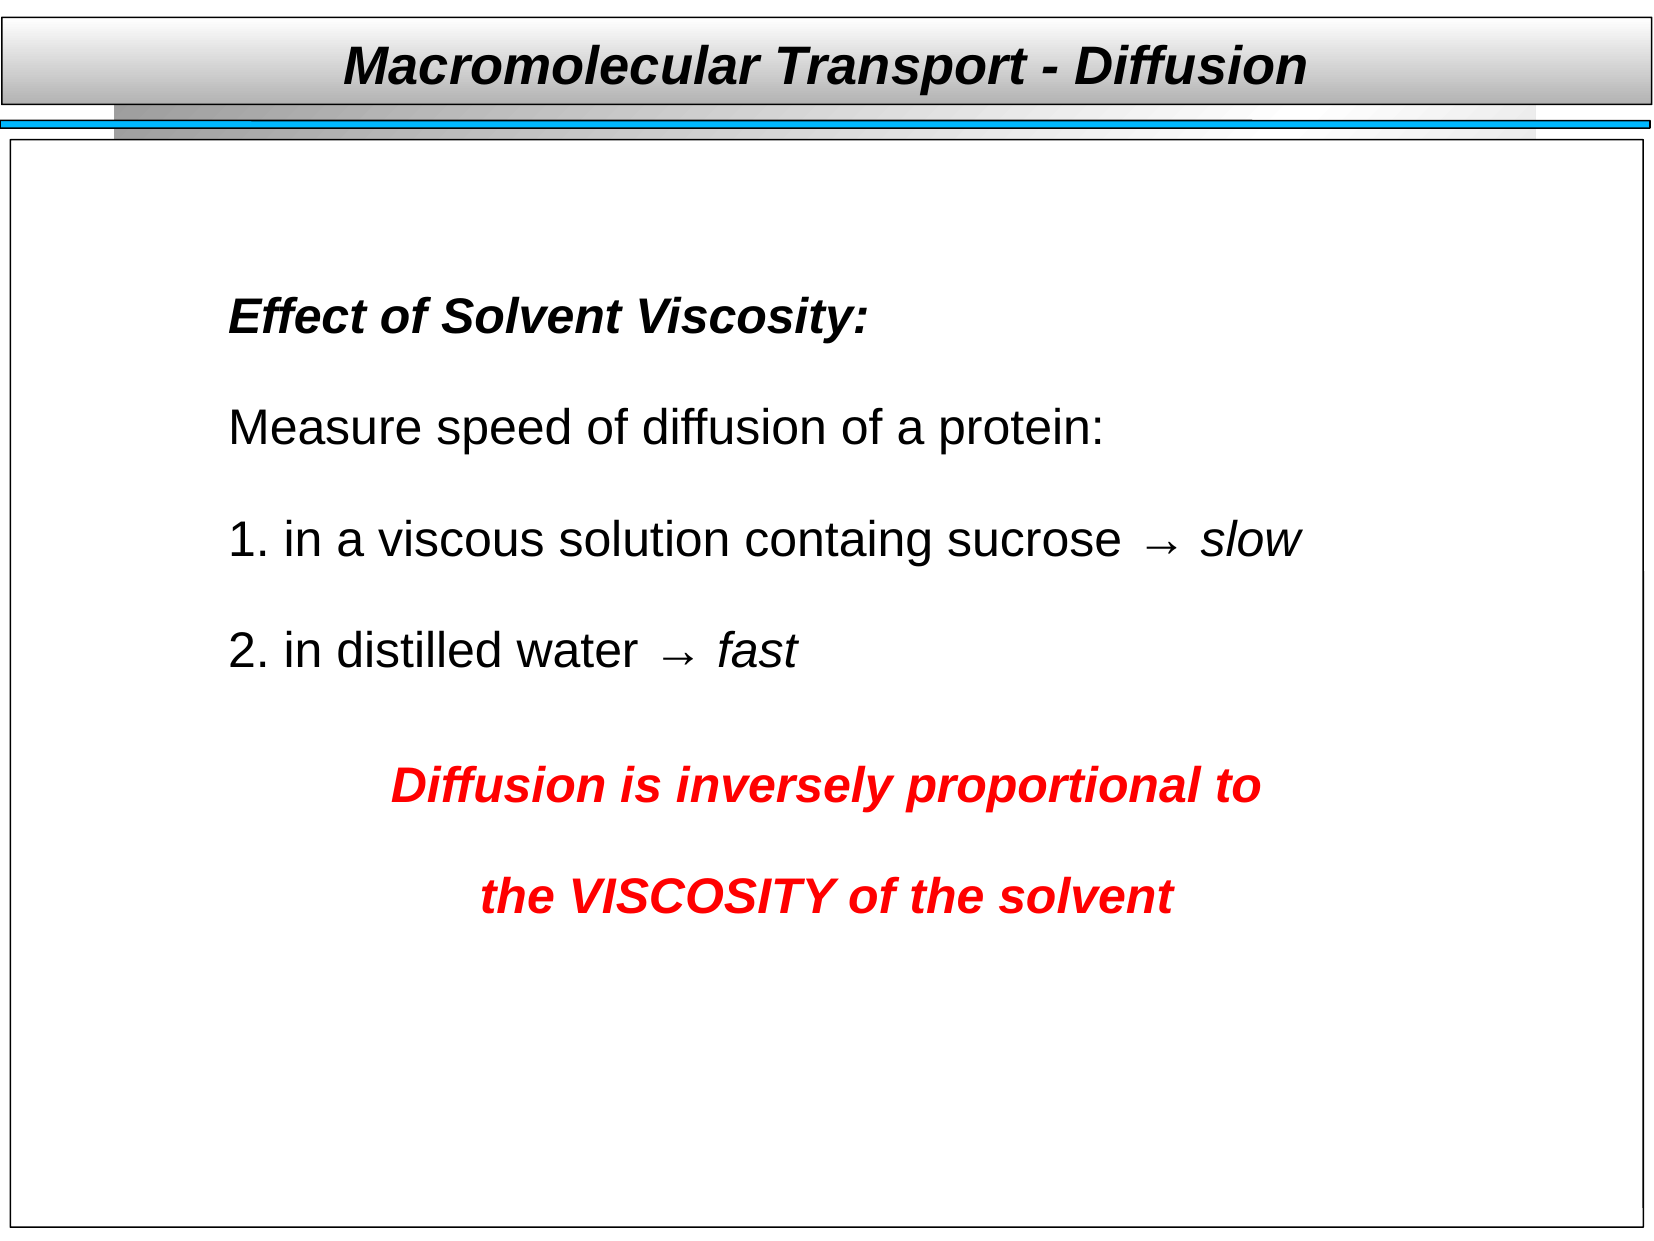

Macromolecular Transport - Diffusion
Effect of Solvent Viscosity:
Measure speed of diffusion of a protein:
1. in a viscous solution containg sucrose → slow
2. in distilled water → fast
Diffusion is inversely proportional to the VISCOSITY of the solvent